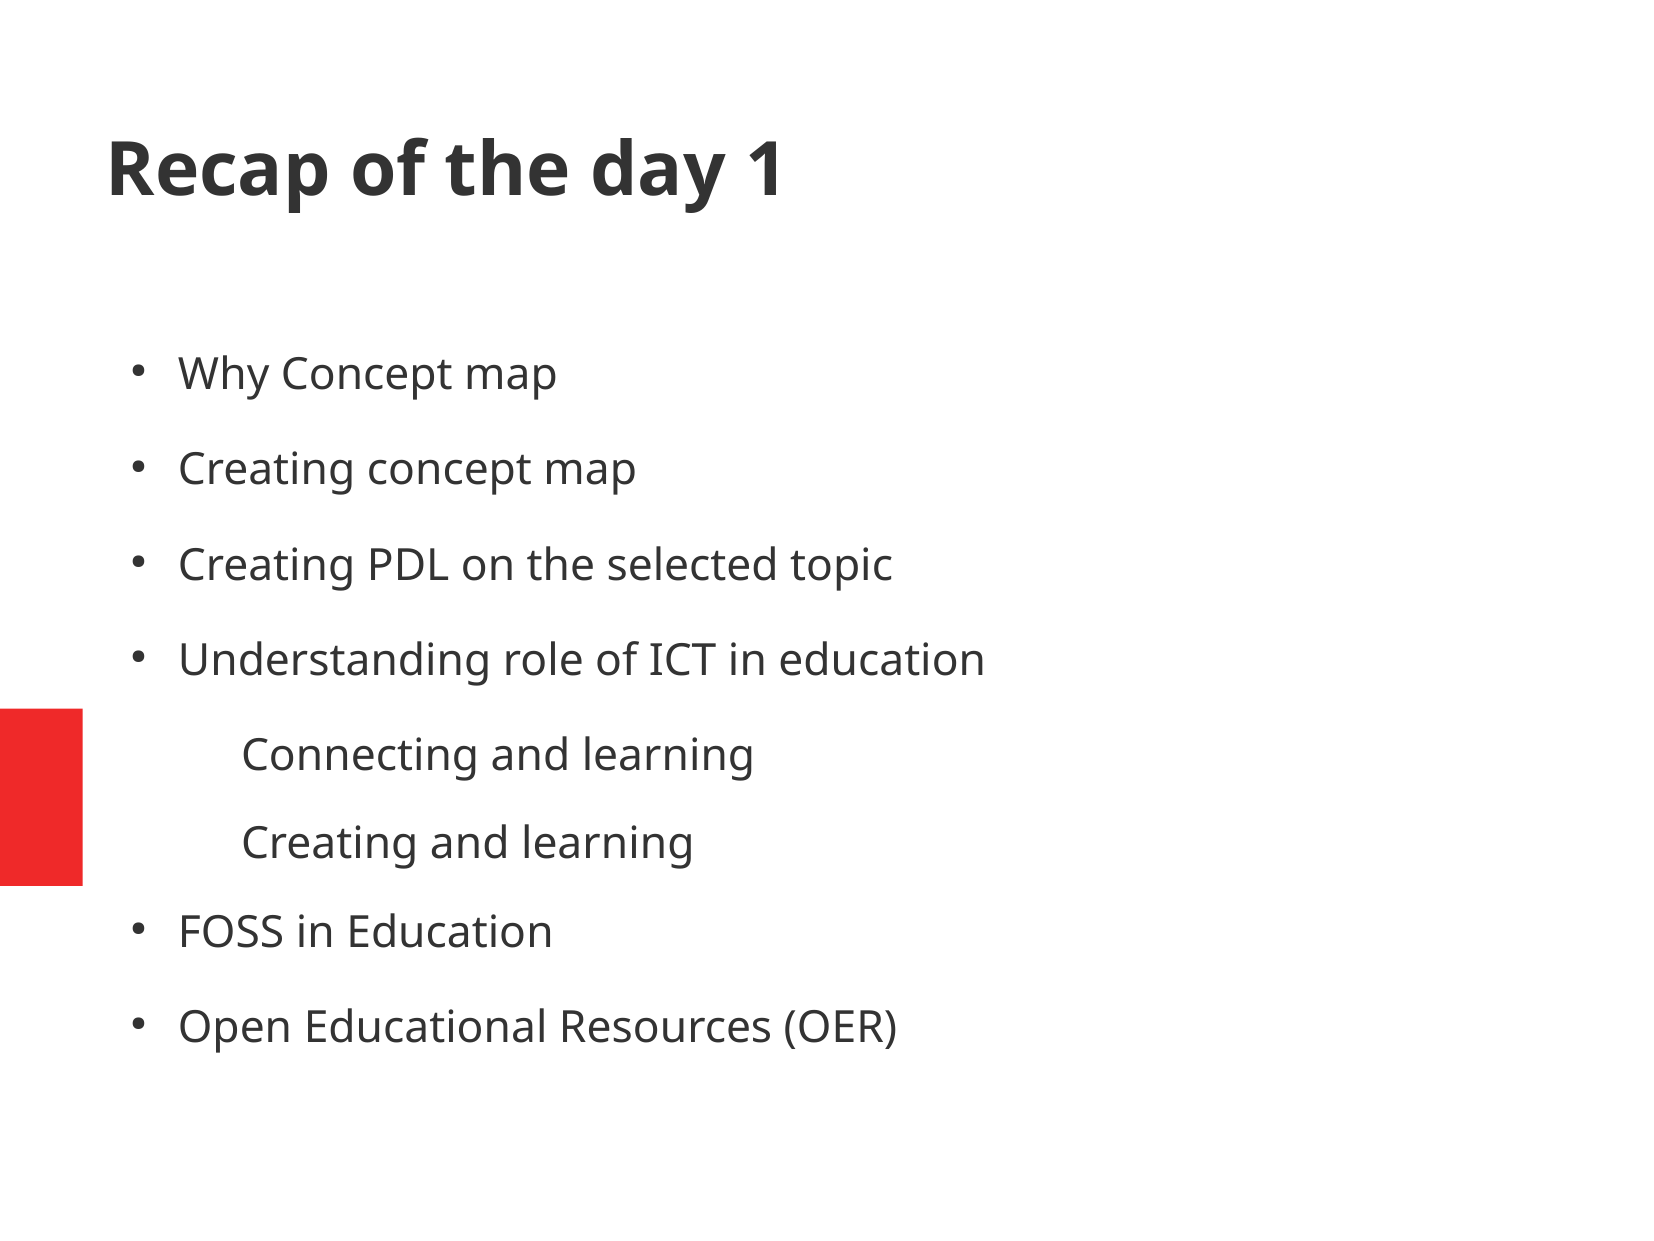

# Recap of the day 1
Why Concept map
Creating concept map
Creating PDL on the selected topic
Understanding role of ICT in education
Connecting and learning
Creating and learning
FOSS in Education
Open Educational Resources (OER)